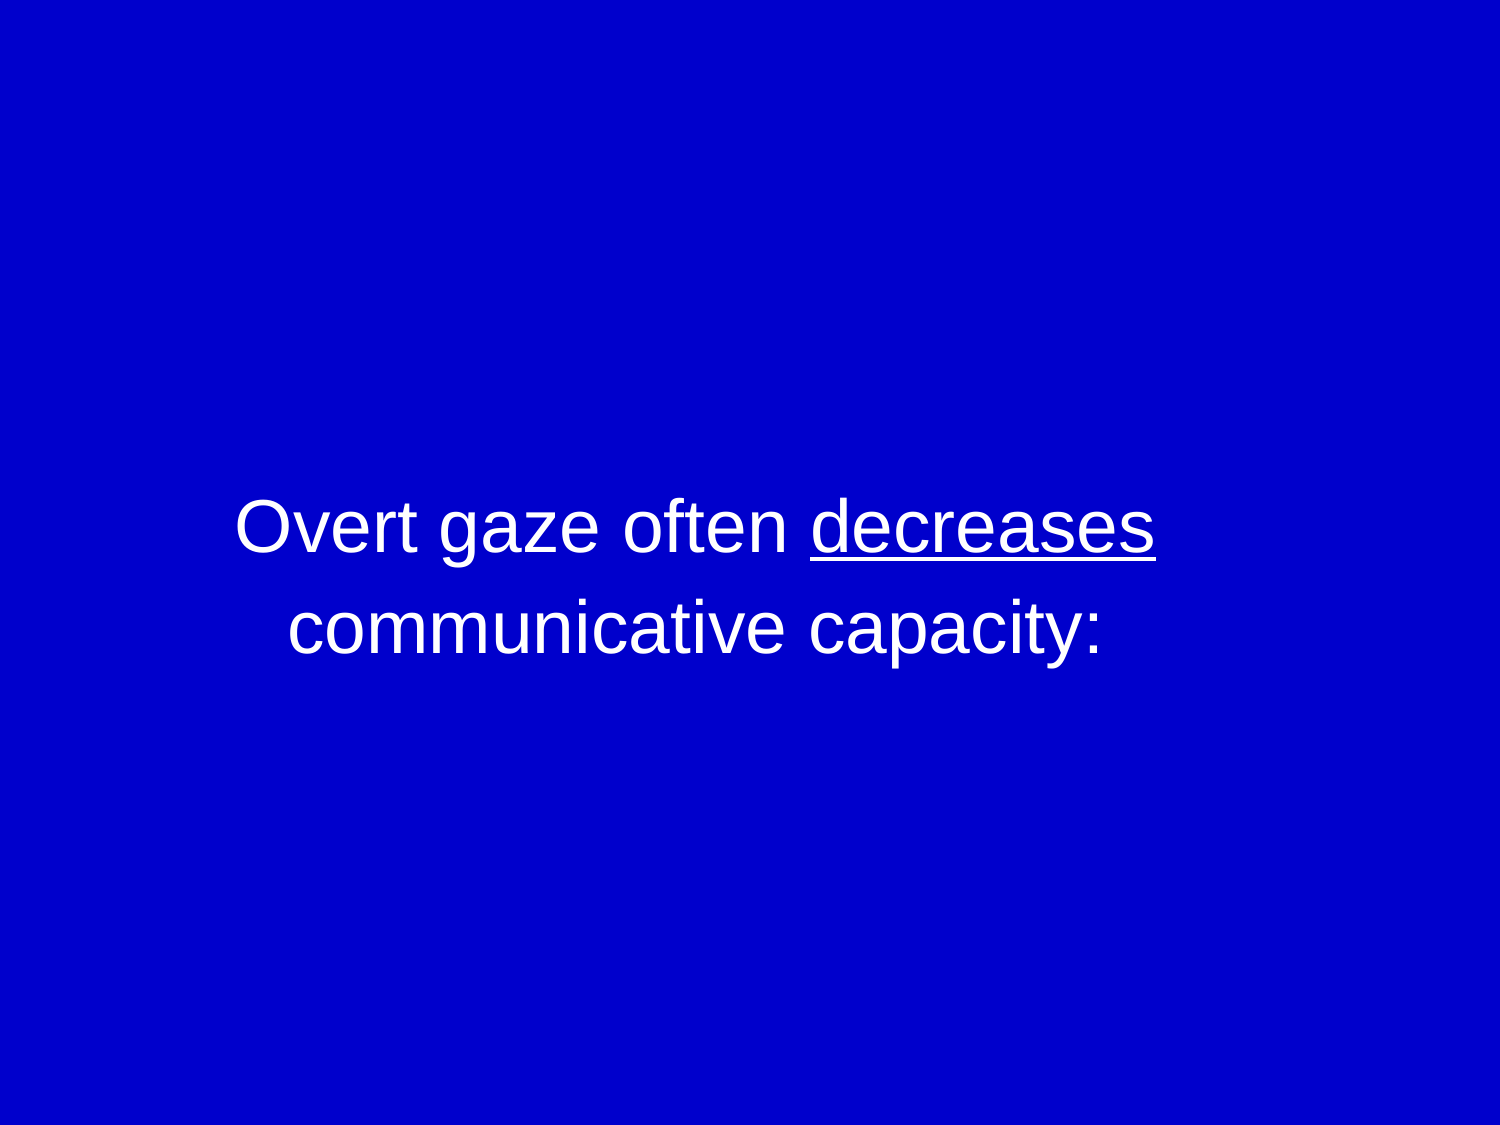

# Overt gaze often decreases communicative capacity: